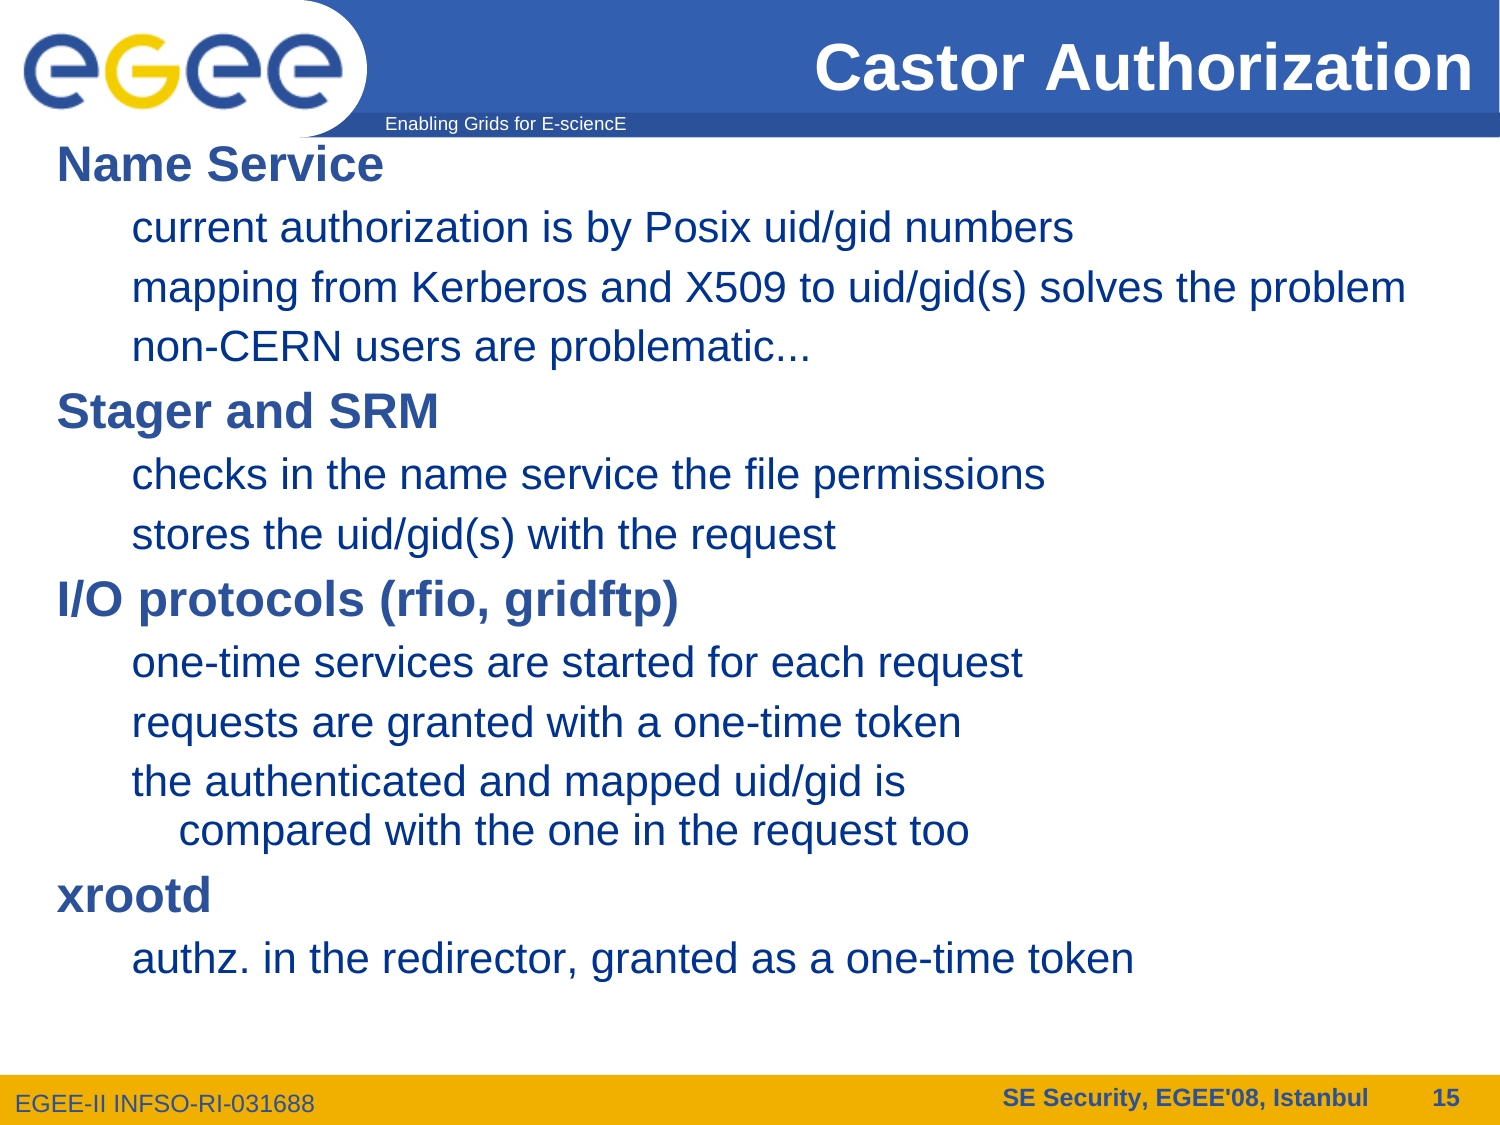

# Castor Authorization
Name Service
current authorization is by Posix uid/gid numbers
mapping from Kerberos and X509 to uid/gid(s) solves the problem
non-CERN users are problematic...
Stager and SRM
checks in the name service the file permissions
stores the uid/gid(s) with the request
I/O protocols (rfio, gridftp)
one-time services are started for each request
requests are granted with a one-time token
the authenticated and mapped uid/gid is
compared with the one in the request too
xrootd
authz. in the redirector, granted as a one-time token
SE Security, EGEE'08, Istanbul
15